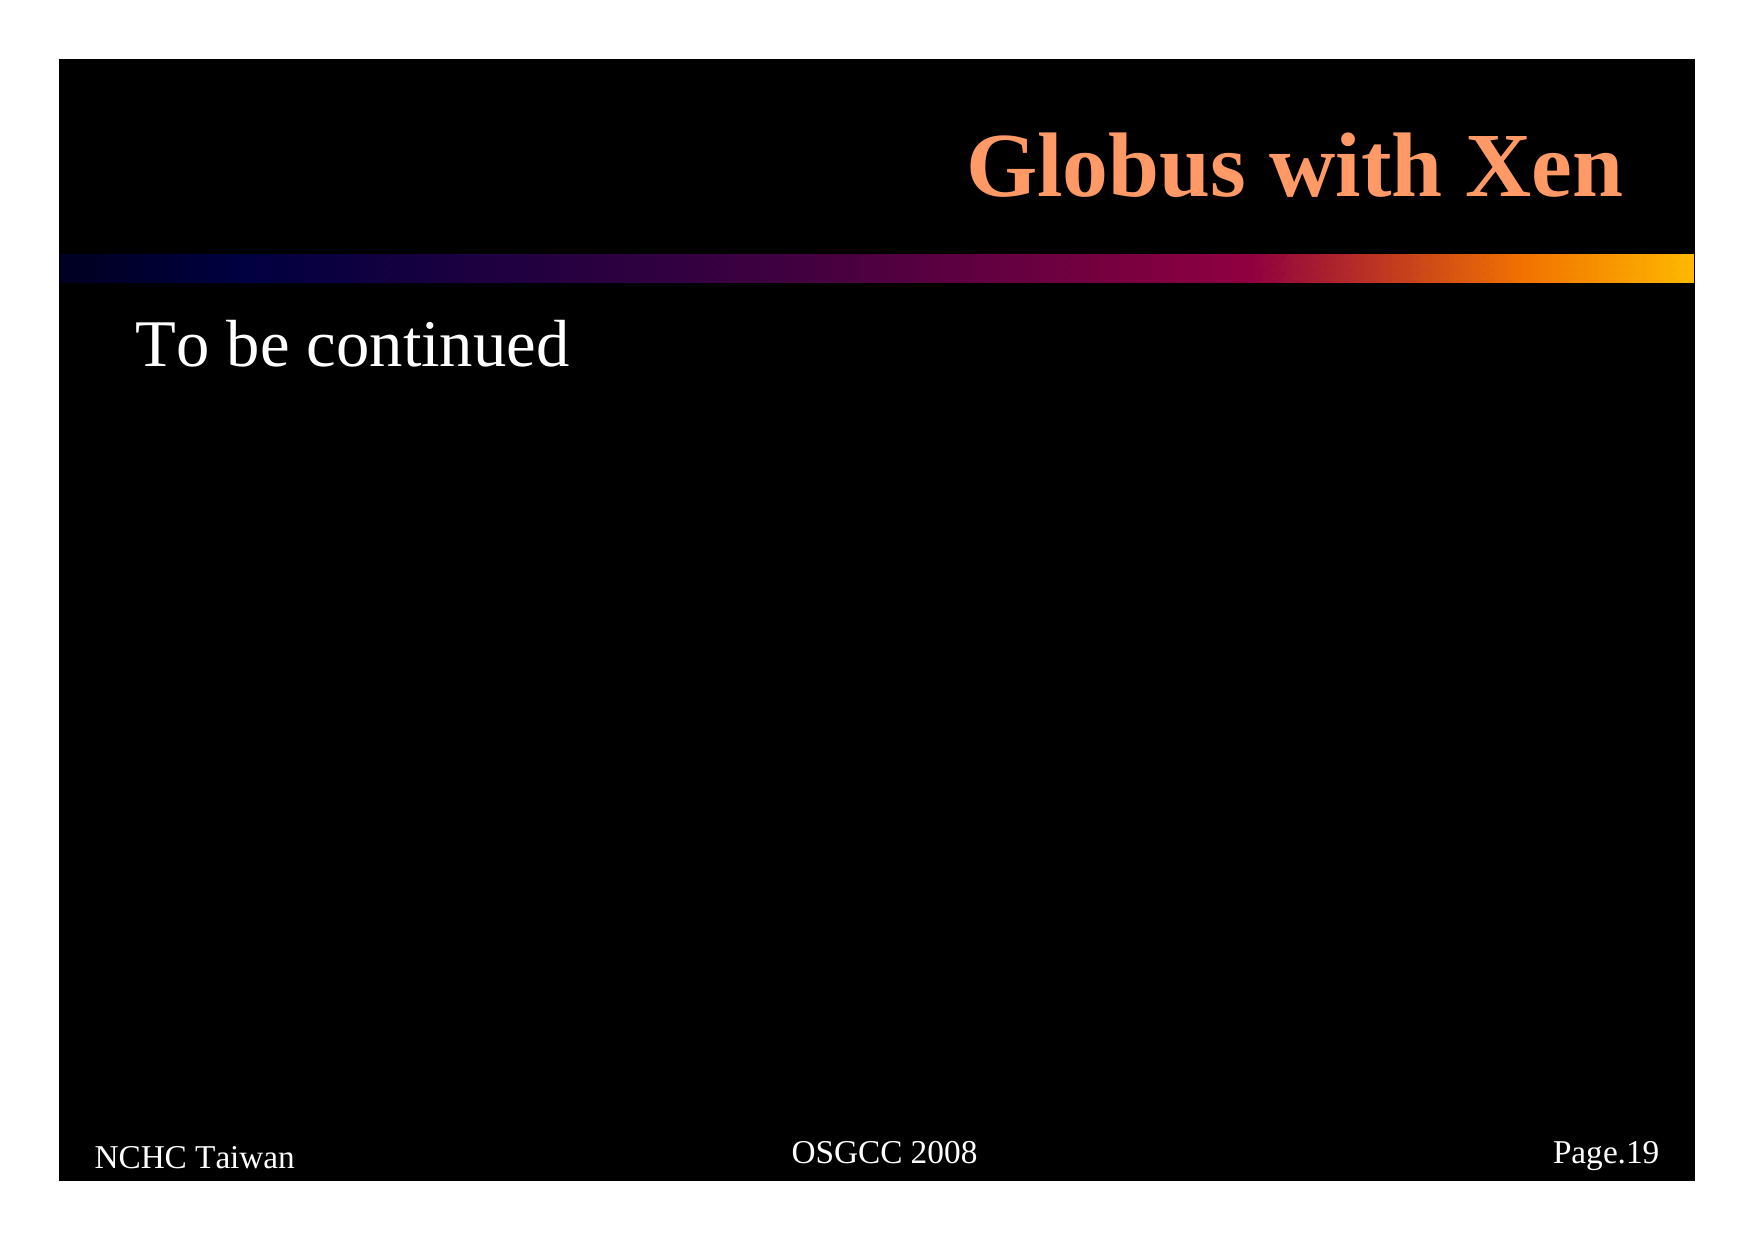

# Globus with Xen
To be continued